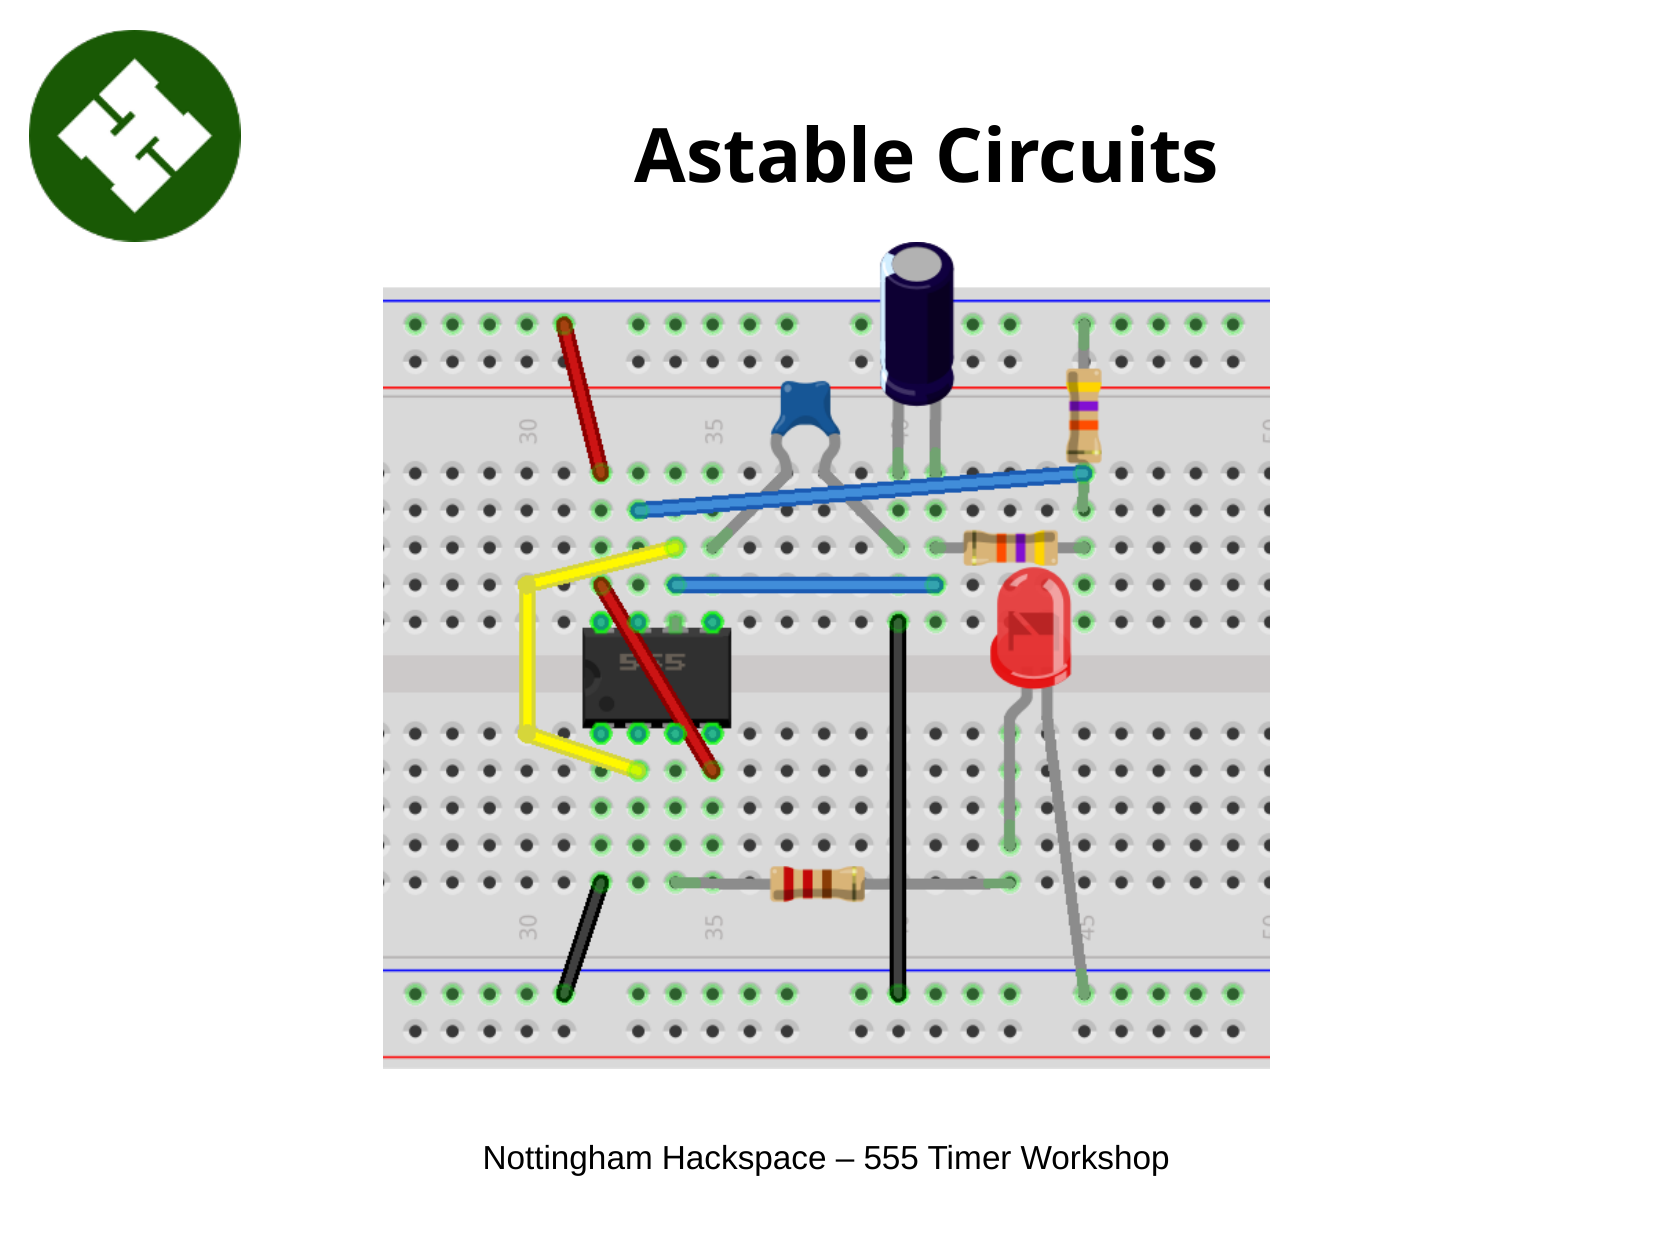

# Astable Circuits
Nottinghack Elecronics - 555 Timer